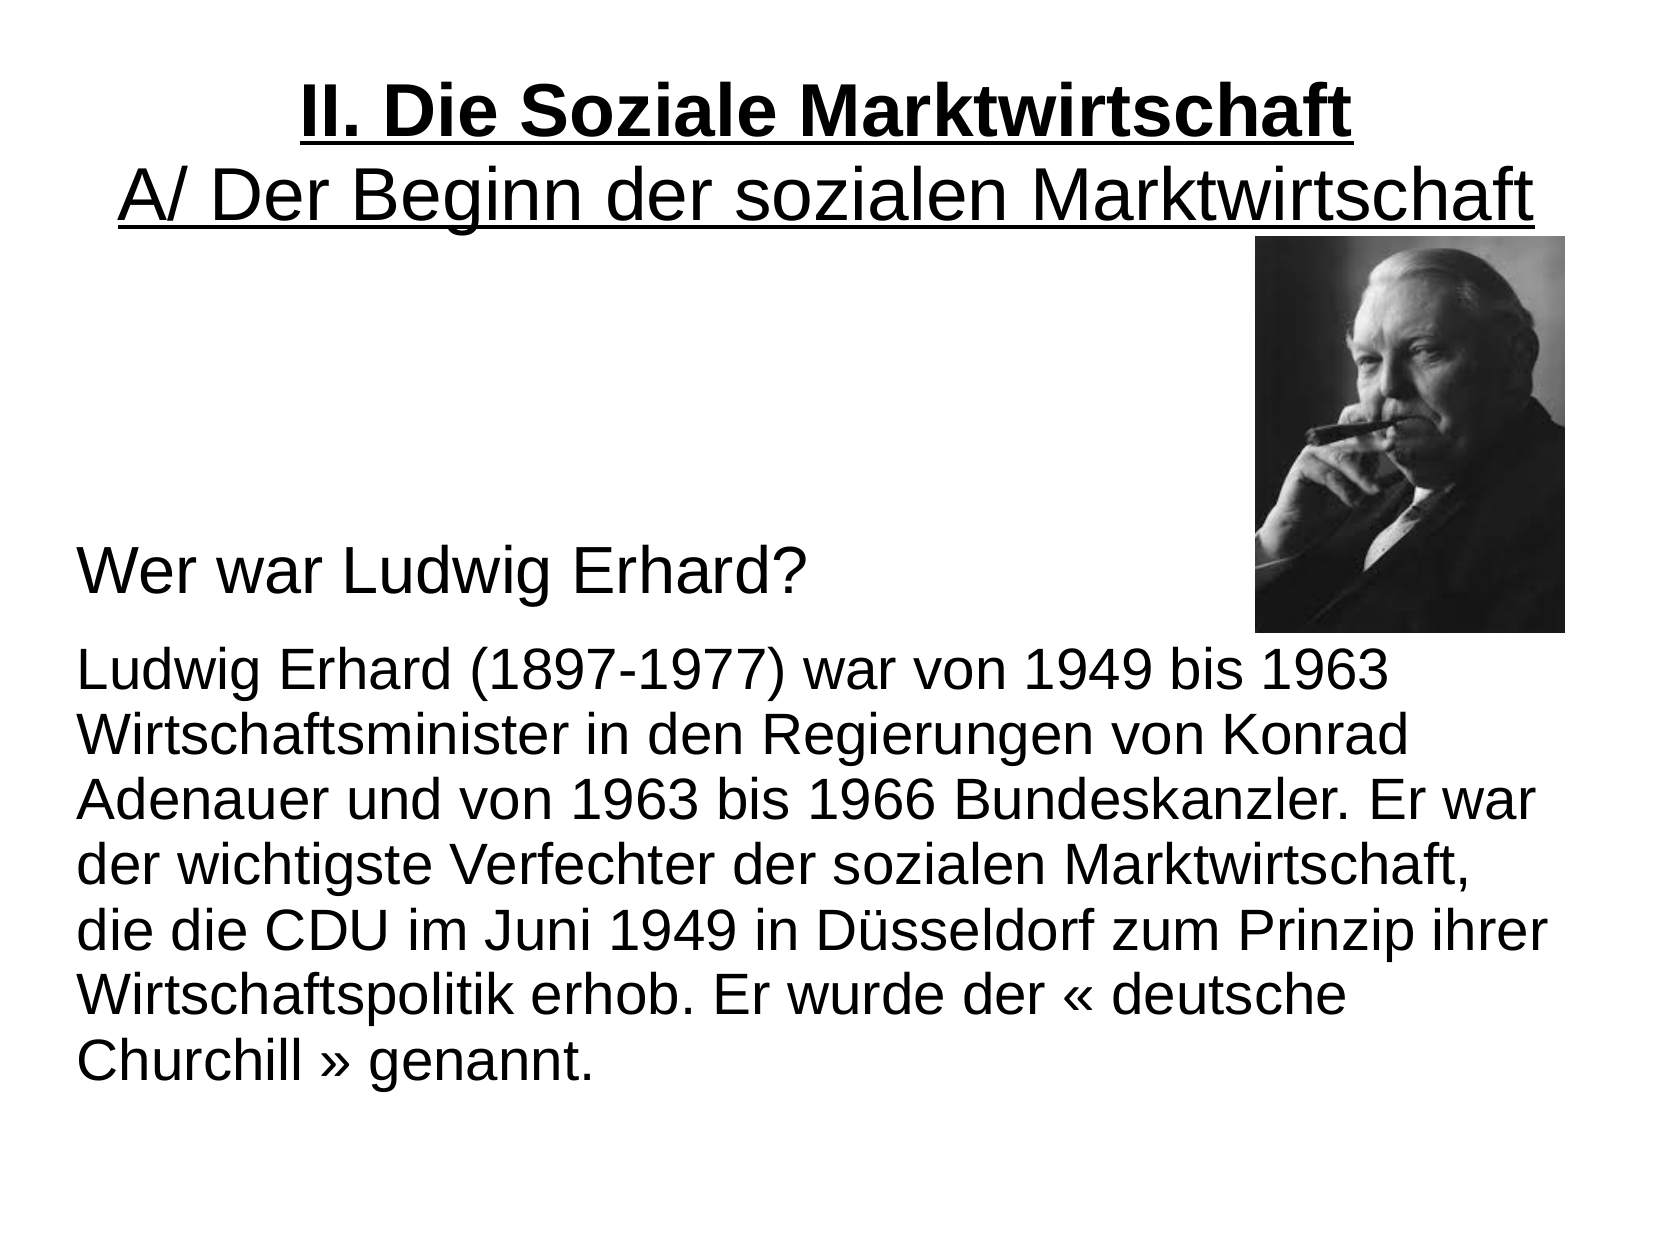

# II. Die Soziale Marktwirtschaft A/ Der Beginn der sozialen Marktwirtschaft
Wer war Ludwig Erhard?
Ludwig Erhard (1897-1977) war von 1949 bis 1963 Wirtschaftsminister in den Regierungen von Konrad Adenauer und von 1963 bis 1966 Bundeskanzler. Er war der wichtigste Verfechter der sozialen Marktwirtschaft, die die CDU im Juni 1949 in Düsseldorf zum Prinzip ihrer Wirtschaftspolitik erhob. Er wurde der « deutsche Churchill » genannt.